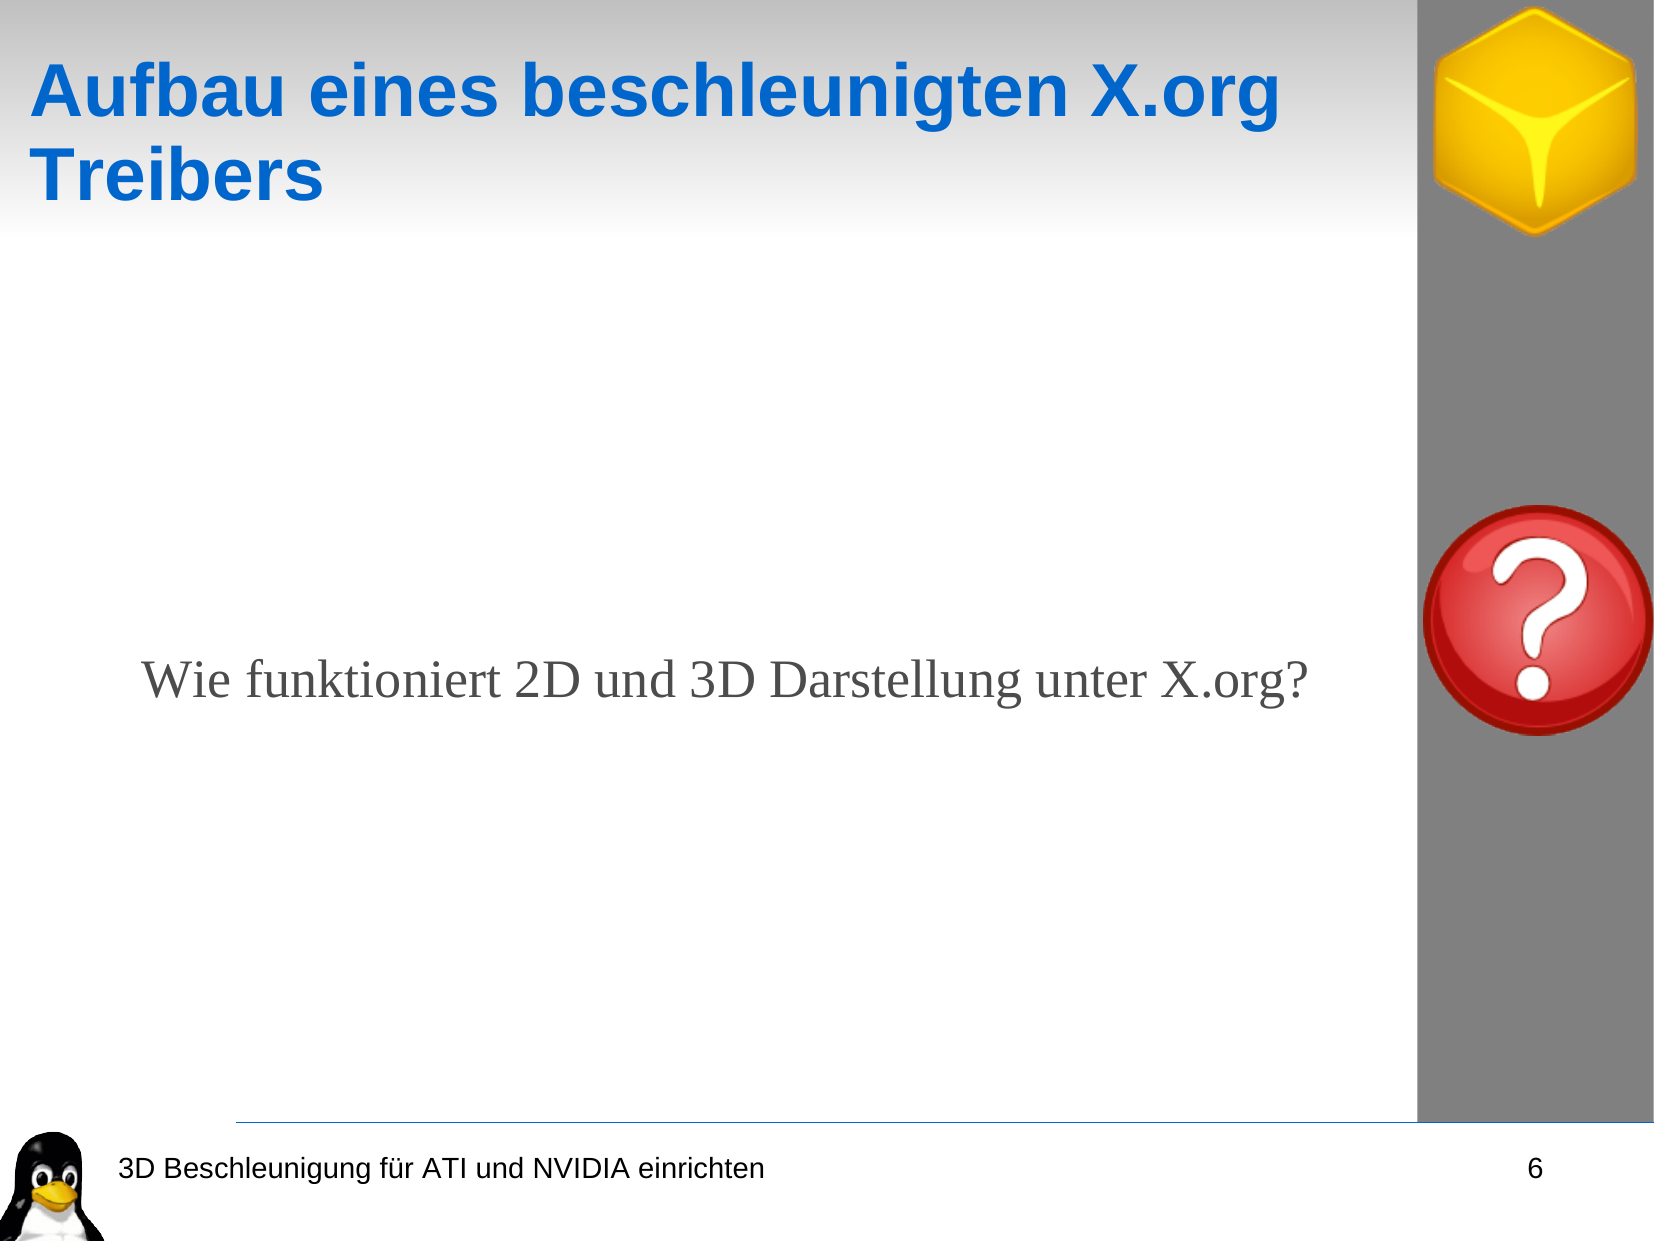

# Aufbau eines beschleunigten X.org Treibers
Wie funktioniert 2D und 3D Darstellung unter X.org?
3D Beschleunigung für ATI und NVIDIA einrichten
6